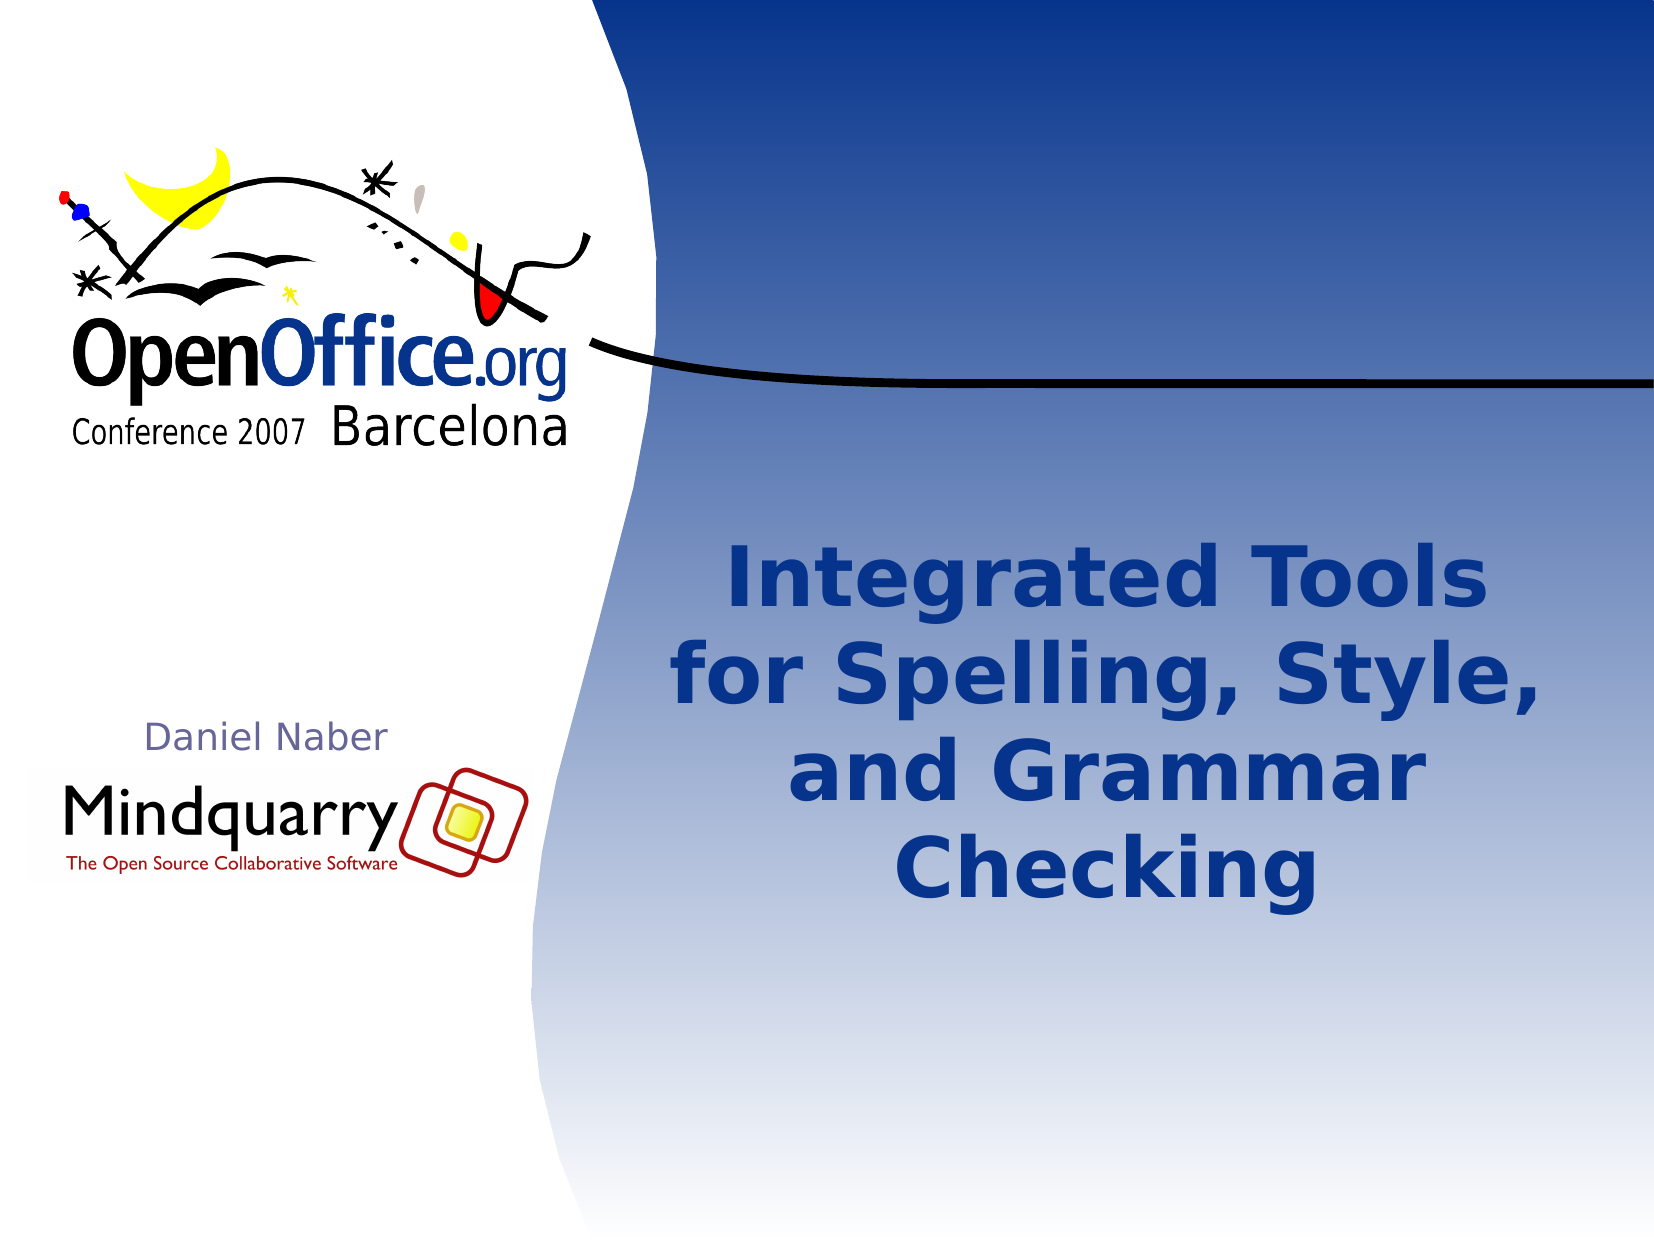

# Integrated Tools for Spelling, Style, and Grammar Checking